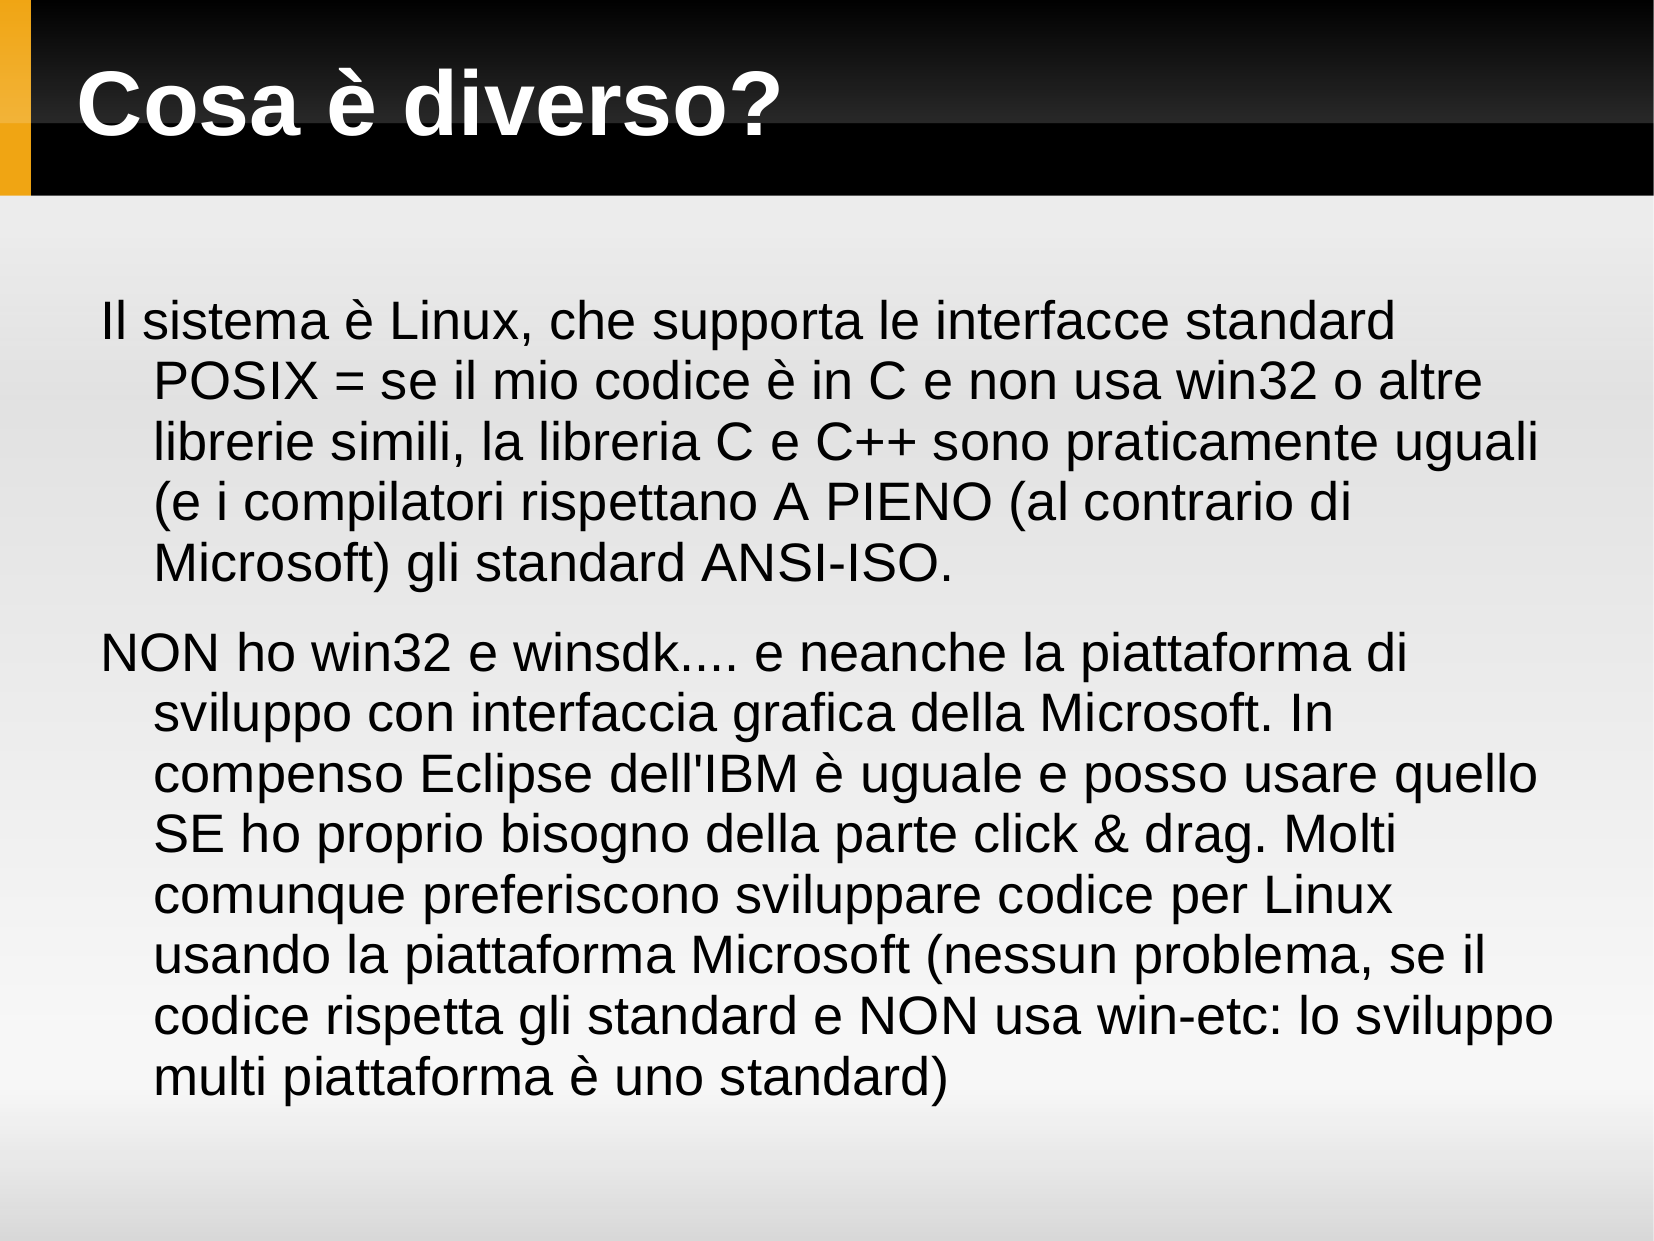

# Cosa è diverso?
Il sistema è Linux, che supporta le interfacce standard POSIX = se il mio codice è in C e non usa win32 o altre librerie simili, la libreria C e C++ sono praticamente uguali (e i compilatori rispettano A PIENO (al contrario di Microsoft) gli standard ANSI-ISO.
NON ho win32 e winsdk.... e neanche la piattaforma di sviluppo con interfaccia grafica della Microsoft. In compenso Eclipse dell'IBM è uguale e posso usare quello SE ho proprio bisogno della parte click & drag. Molti comunque preferiscono sviluppare codice per Linux usando la piattaforma Microsoft (nessun problema, se il codice rispetta gli standard e NON usa win-etc: lo sviluppo multi piattaforma è uno standard)